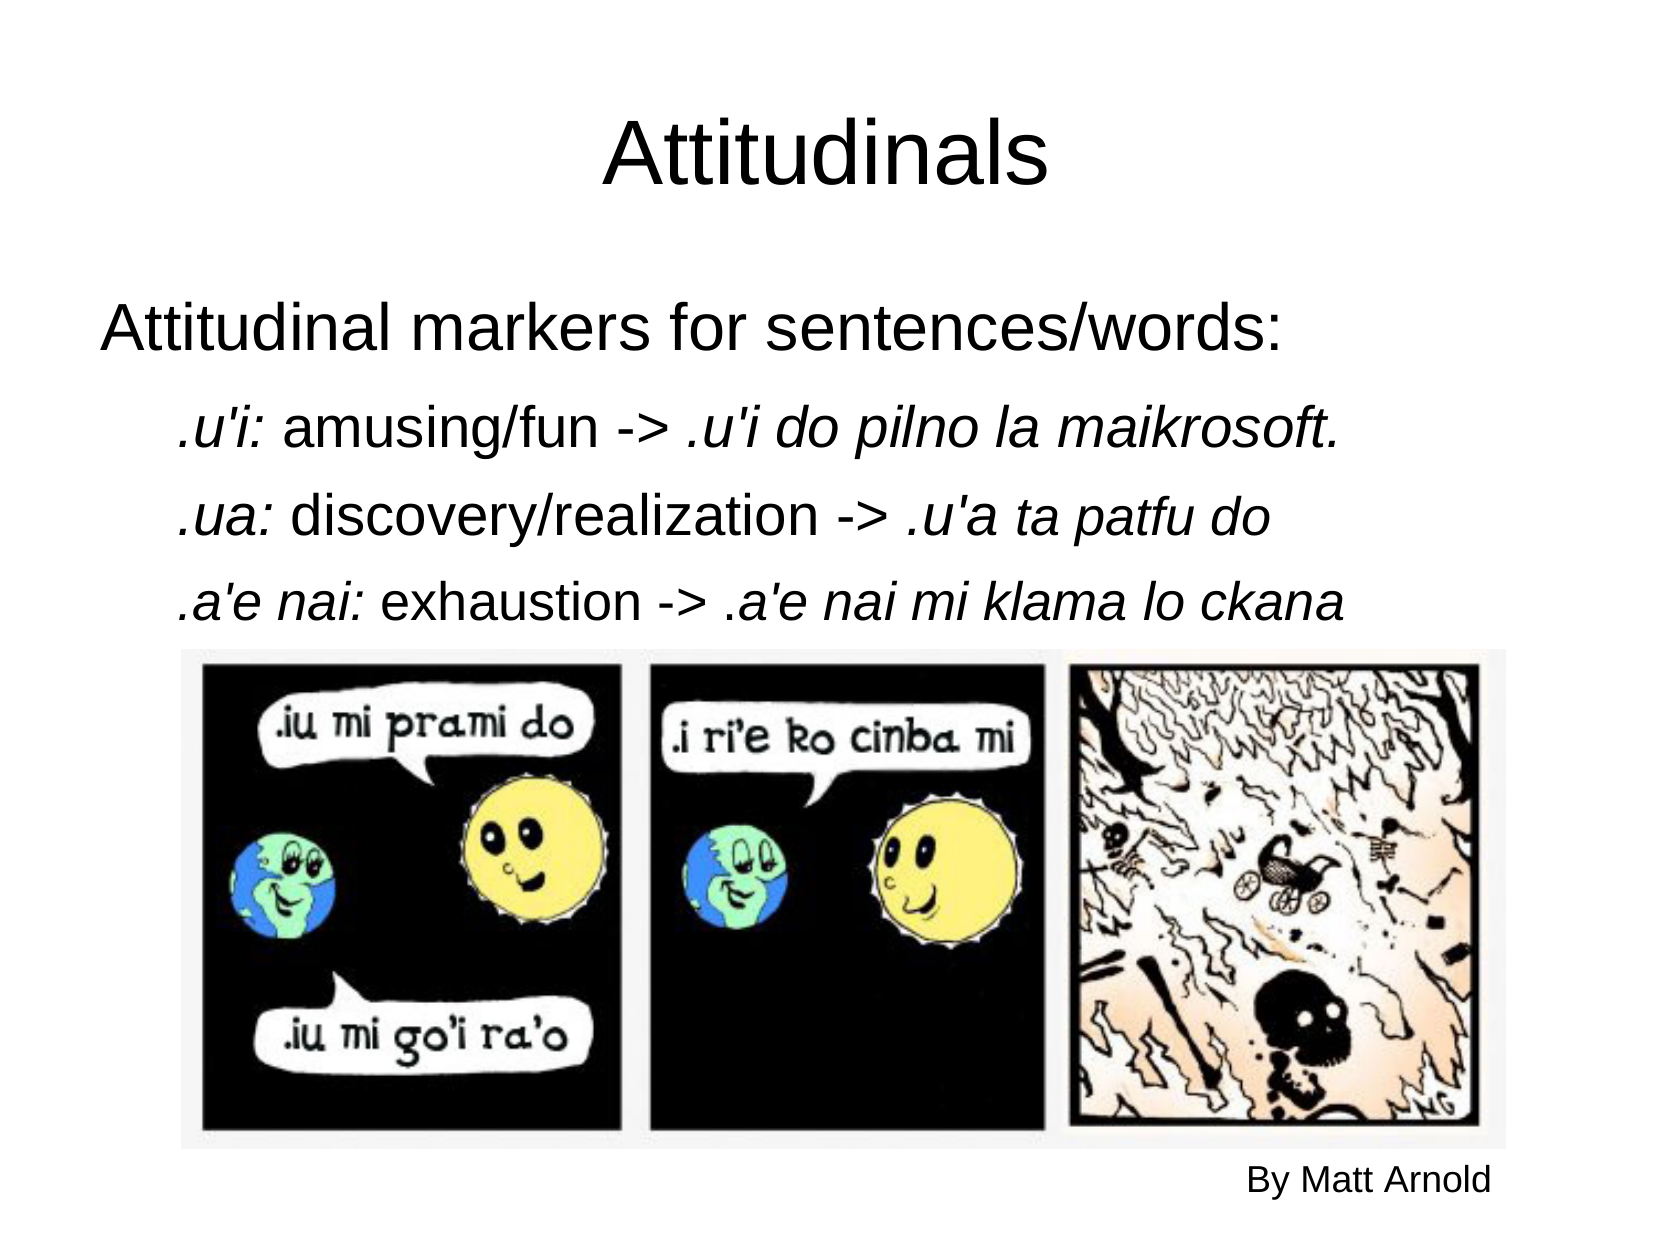

# Attitudinals
Attitudinal markers for sentences/words:
.u'i: amusing/fun -> .u'i do pilno la maikrosoft.
.ua: discovery/realization -> .u'a ta patfu do
.a'e nai: exhaustion -> .a'e nai mi klama lo ckana
By Matt Arnold